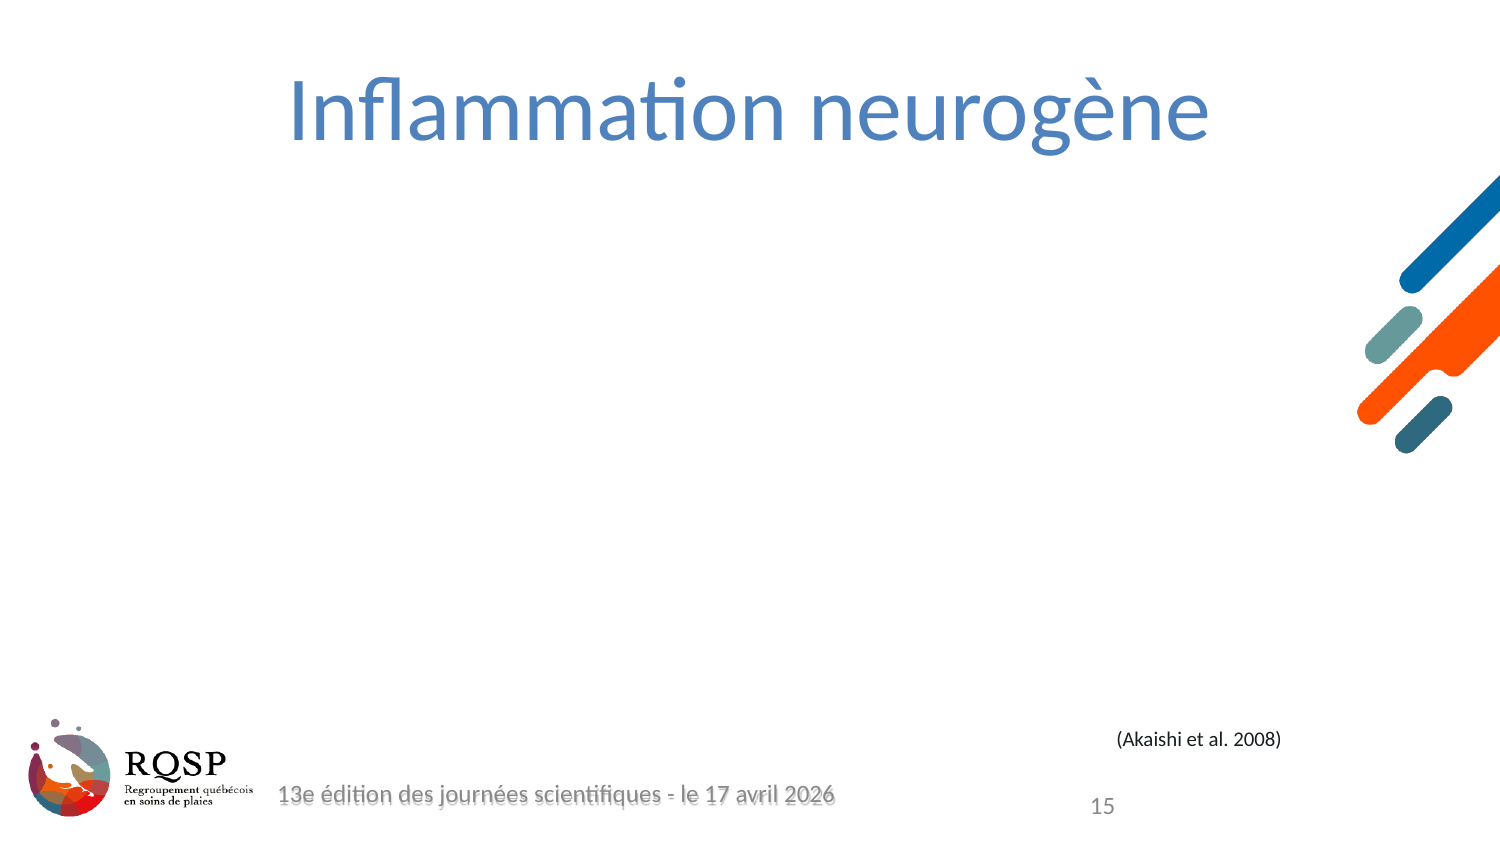

# Inflammation neurogène
(Akaishi et al. 2008)